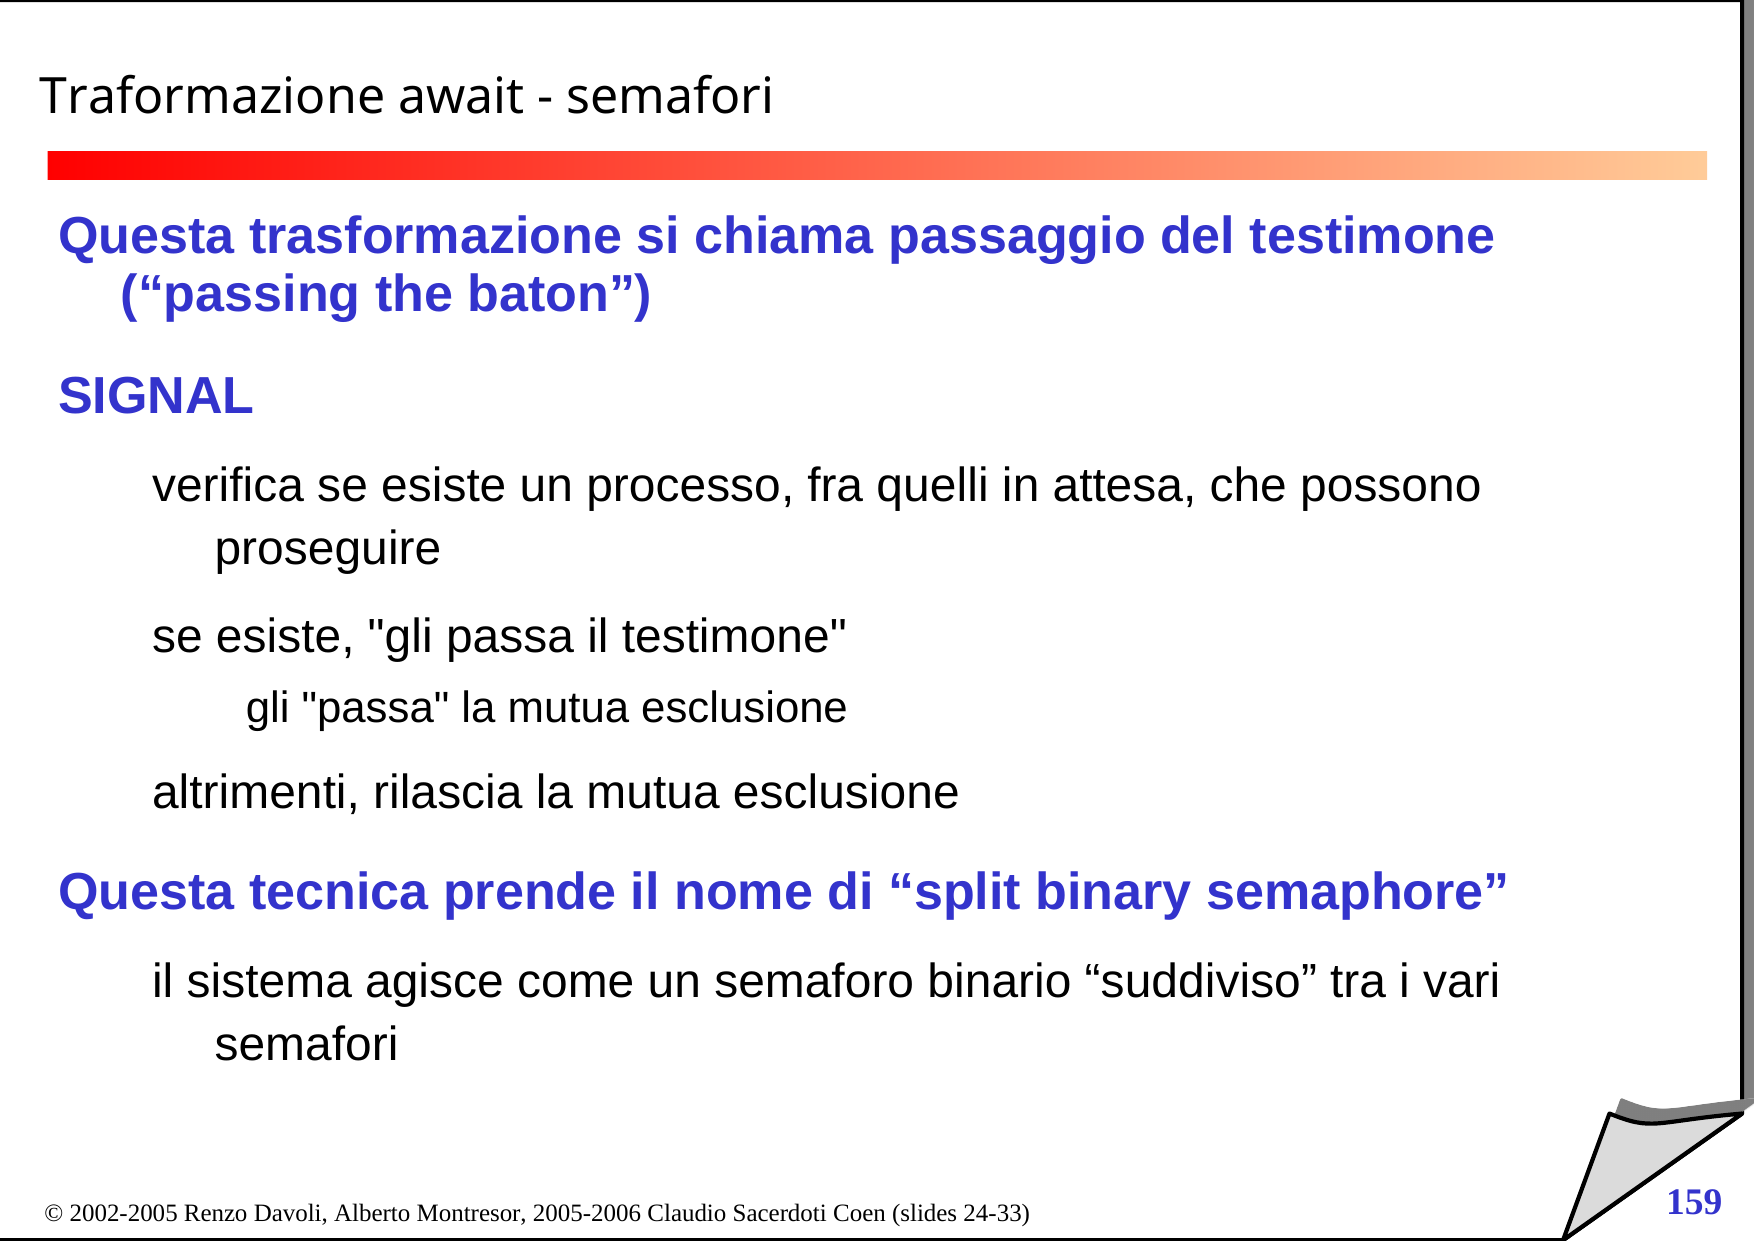

# Traformazione await - semafori
Questa trasformazione si chiama passaggio del testimone
(“passing the baton”)
SIGNAL
verifica se esiste un processo, fra quelli in attesa, che possono proseguire
se esiste, "gli passa il testimone"
gli "passa" la mutua esclusione
altrimenti, rilascia la mutua esclusione
Questa tecnica prende il nome di “split binary semaphore”
il sistema agisce come un semaforo binario “suddiviso” tra i vari semafori